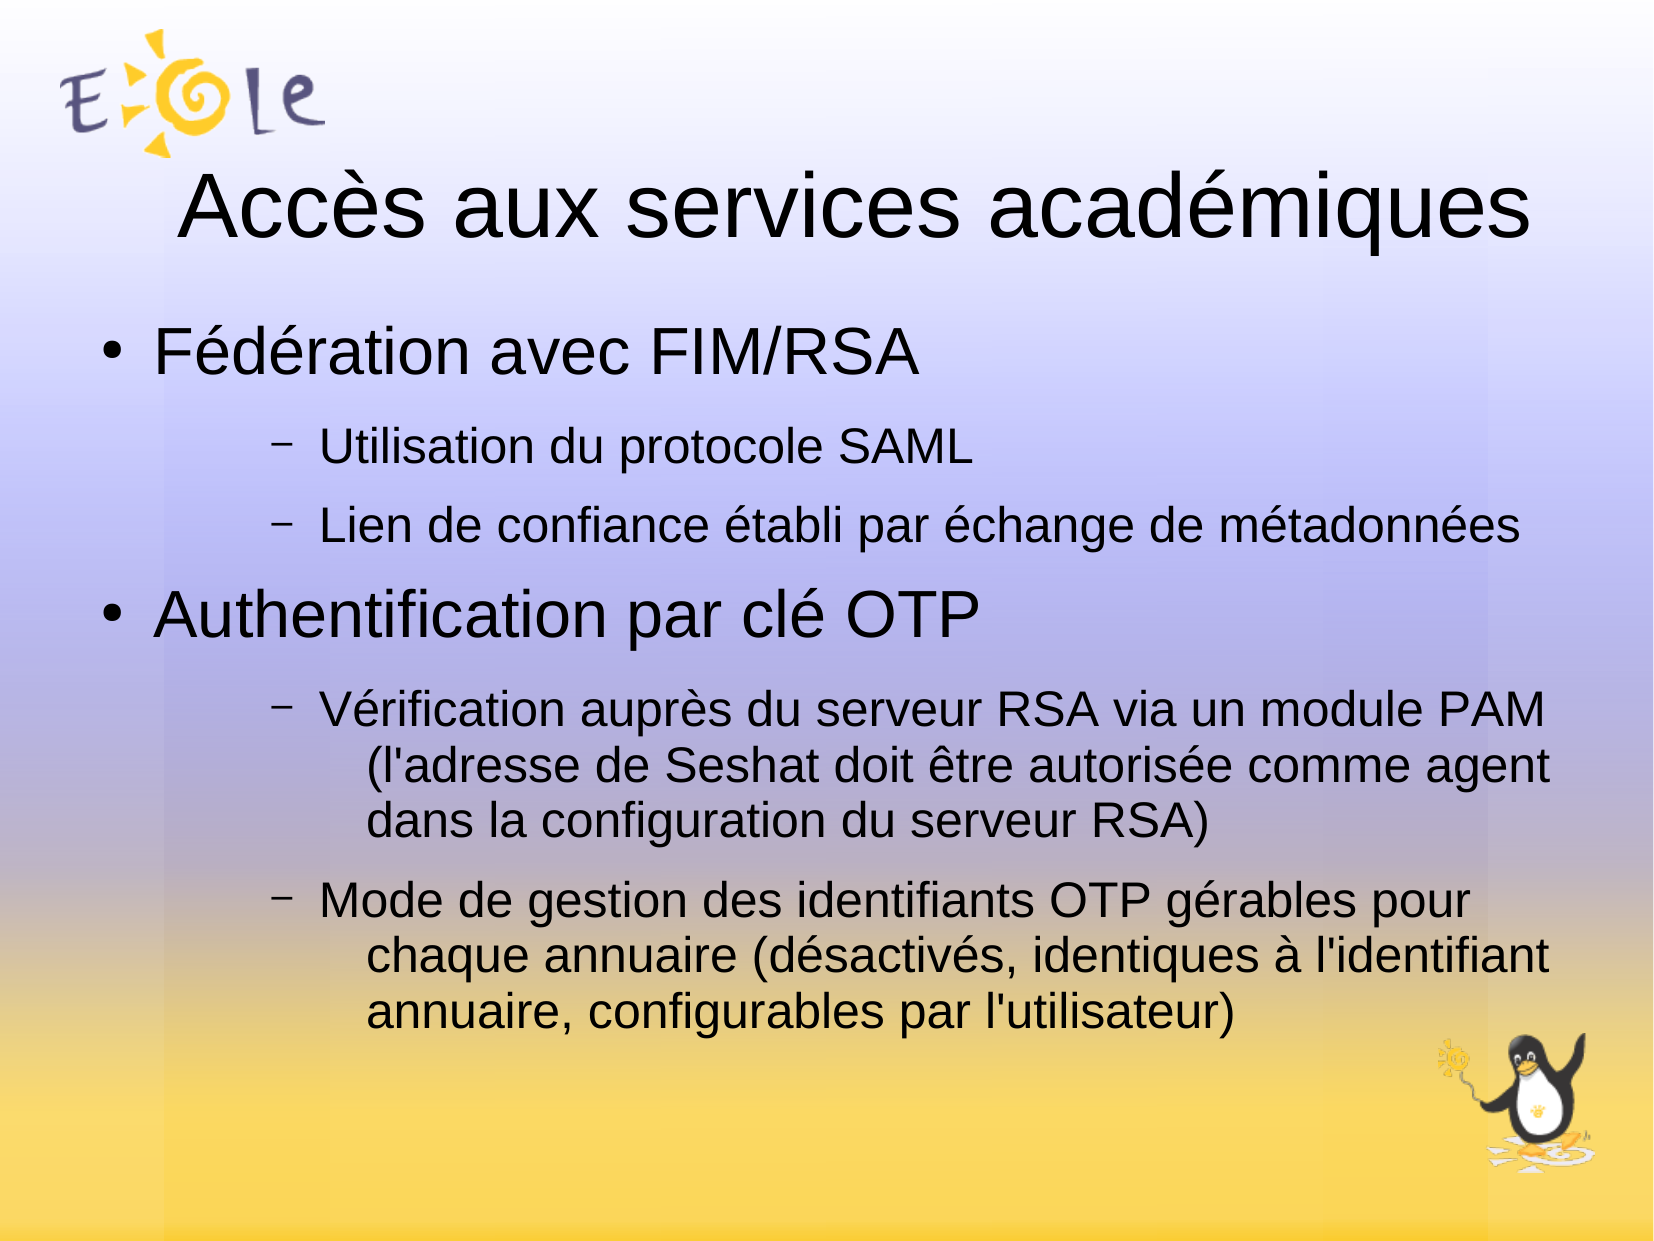

# Accès aux services académiques
Fédération avec FIM/RSA
Utilisation du protocole SAML
Lien de confiance établi par échange de métadonnées
Authentification par clé OTP
Vérification auprès du serveur RSA via un module PAM (l'adresse de Seshat doit être autorisée comme agent dans la configuration du serveur RSA)
Mode de gestion des identifiants OTP gérables pour chaque annuaire (désactivés, identiques à l'identifiant annuaire, configurables par l'utilisateur)